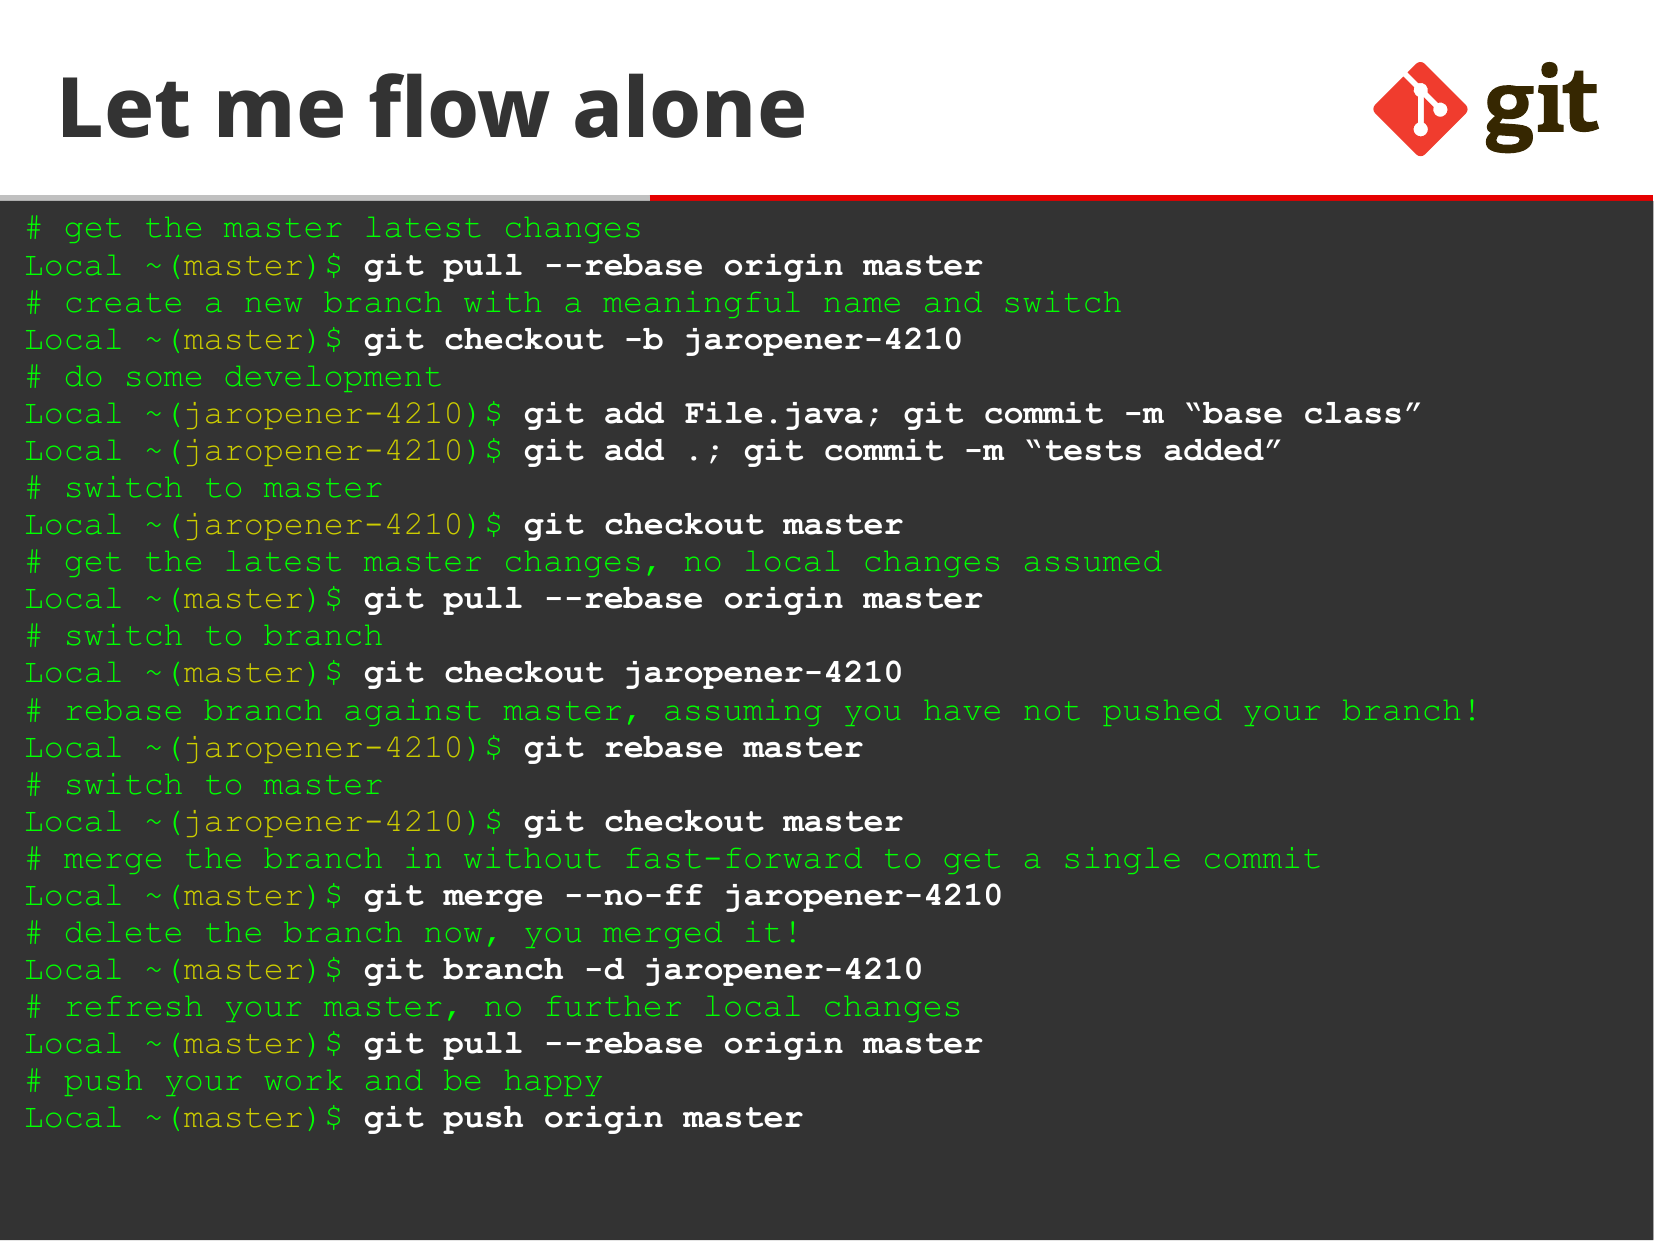

# Let me flow alone
# get the master latest changes
Local ~(master)$ git pull --rebase origin master
# create a new branch with a meaningful name and switch
Local ~(master)$ git checkout -b jaropener-4210
# do some development
Local ~(jaropener-4210)$ git add File.java; git commit -m “base class”
Local ~(jaropener-4210)$ git add .; git commit -m “tests added”
# switch to master
Local ~(jaropener-4210)$ git checkout master
# get the latest master changes, no local changes assumed
Local ~(master)$ git pull --rebase origin master
# switch to branch
Local ~(master)$ git checkout jaropener-4210
# rebase branch against master, assuming you have not pushed your branch!
Local ~(jaropener-4210)$ git rebase master
# switch to master
Local ~(jaropener-4210)$ git checkout master
# merge the branch in without fast-forward to get a single commit
Local ~(master)$ git merge --no-ff jaropener-4210
# delete the branch now, you merged it!
Local ~(master)$ git branch -d jaropener-4210
# refresh your master, no further local changes
Local ~(master)$ git pull --rebase origin master
# push your work and be happy
Local ~(master)$ git push origin master
73